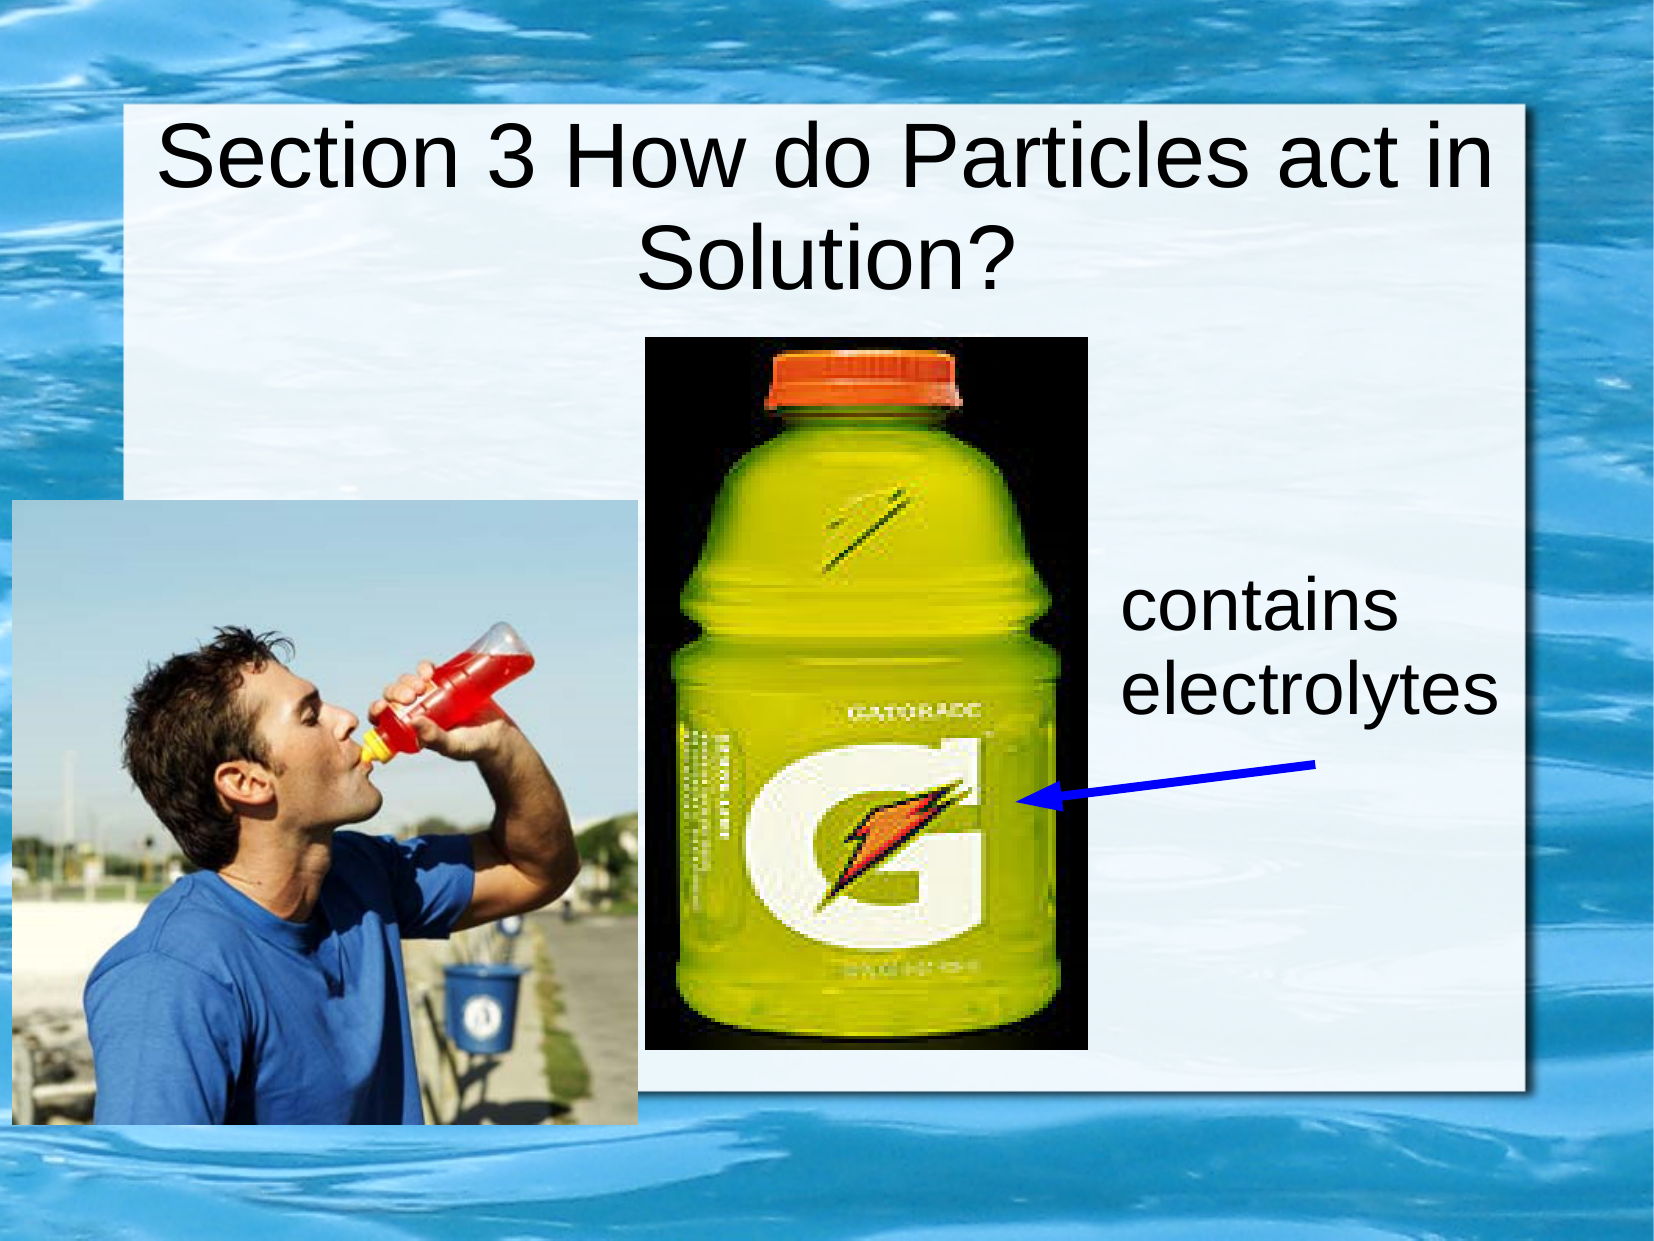

# Section 3 How do Particles act in Solution?
contains
electrolytes